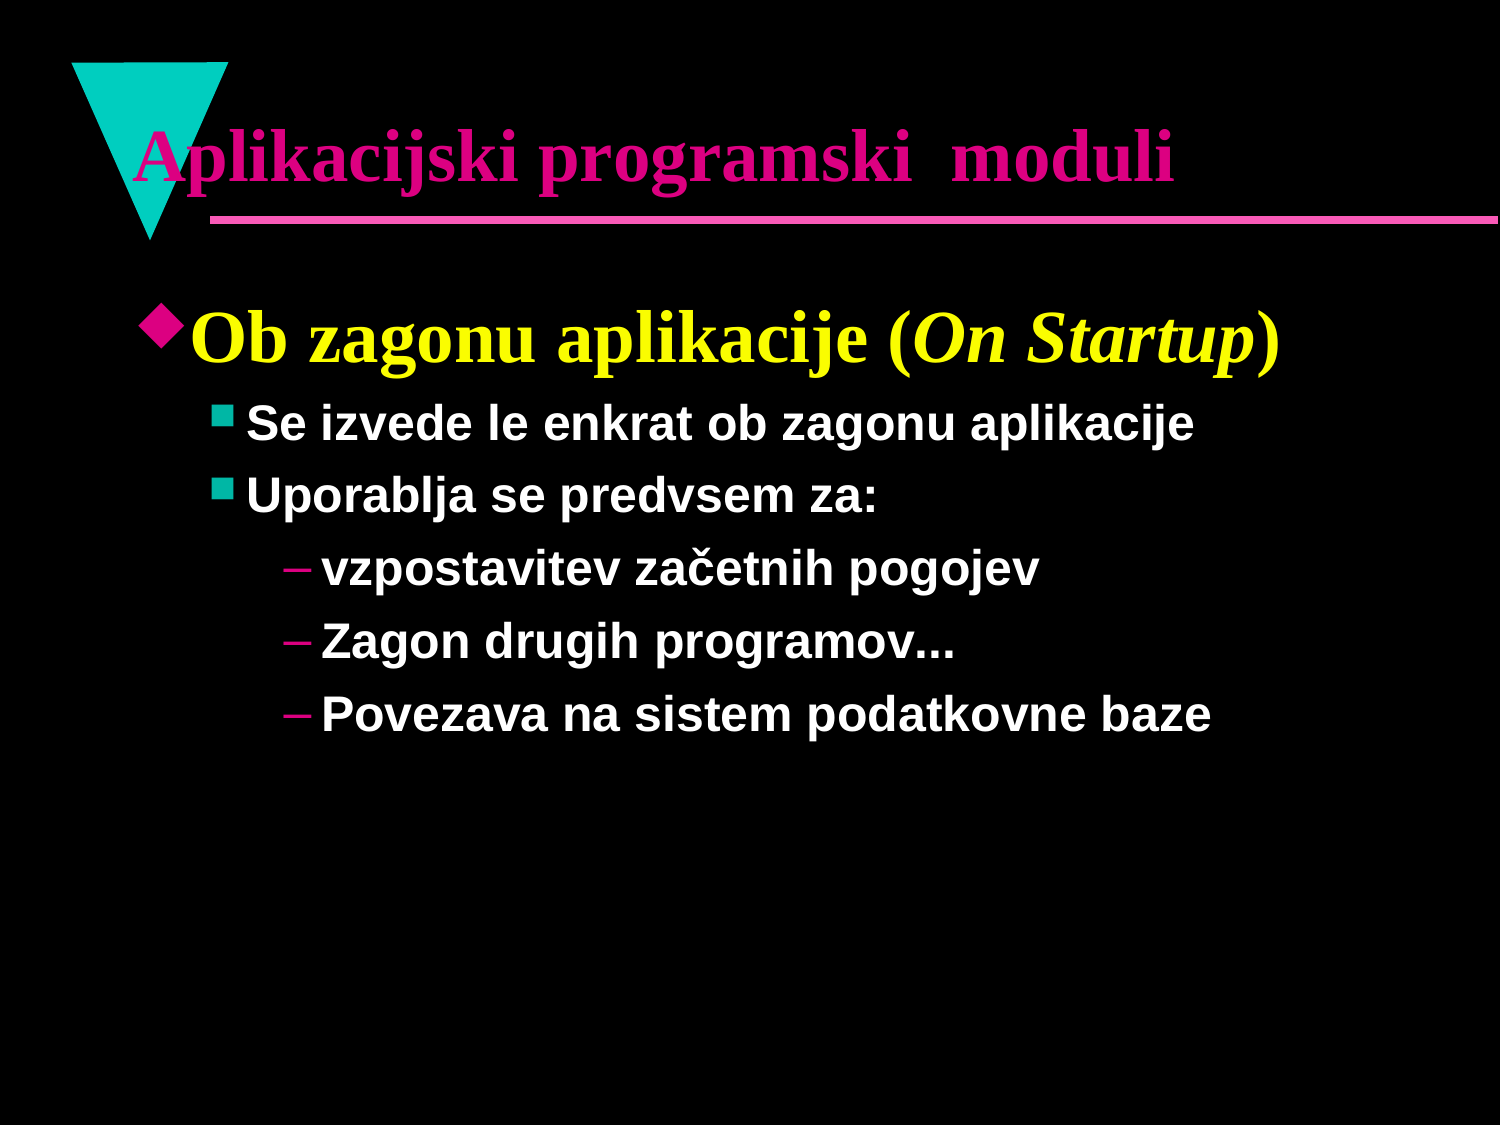

# Aplikacijski programski moduli
Ob zagonu aplikacije (On Startup)
Se izvede le enkrat ob zagonu aplikacije
Uporablja se predvsem za:
vzpostavitev začetnih pogojev
Zagon drugih programov...
Povezava na sistem podatkovne baze
RVP2
Kreiranje programskih modulov
5